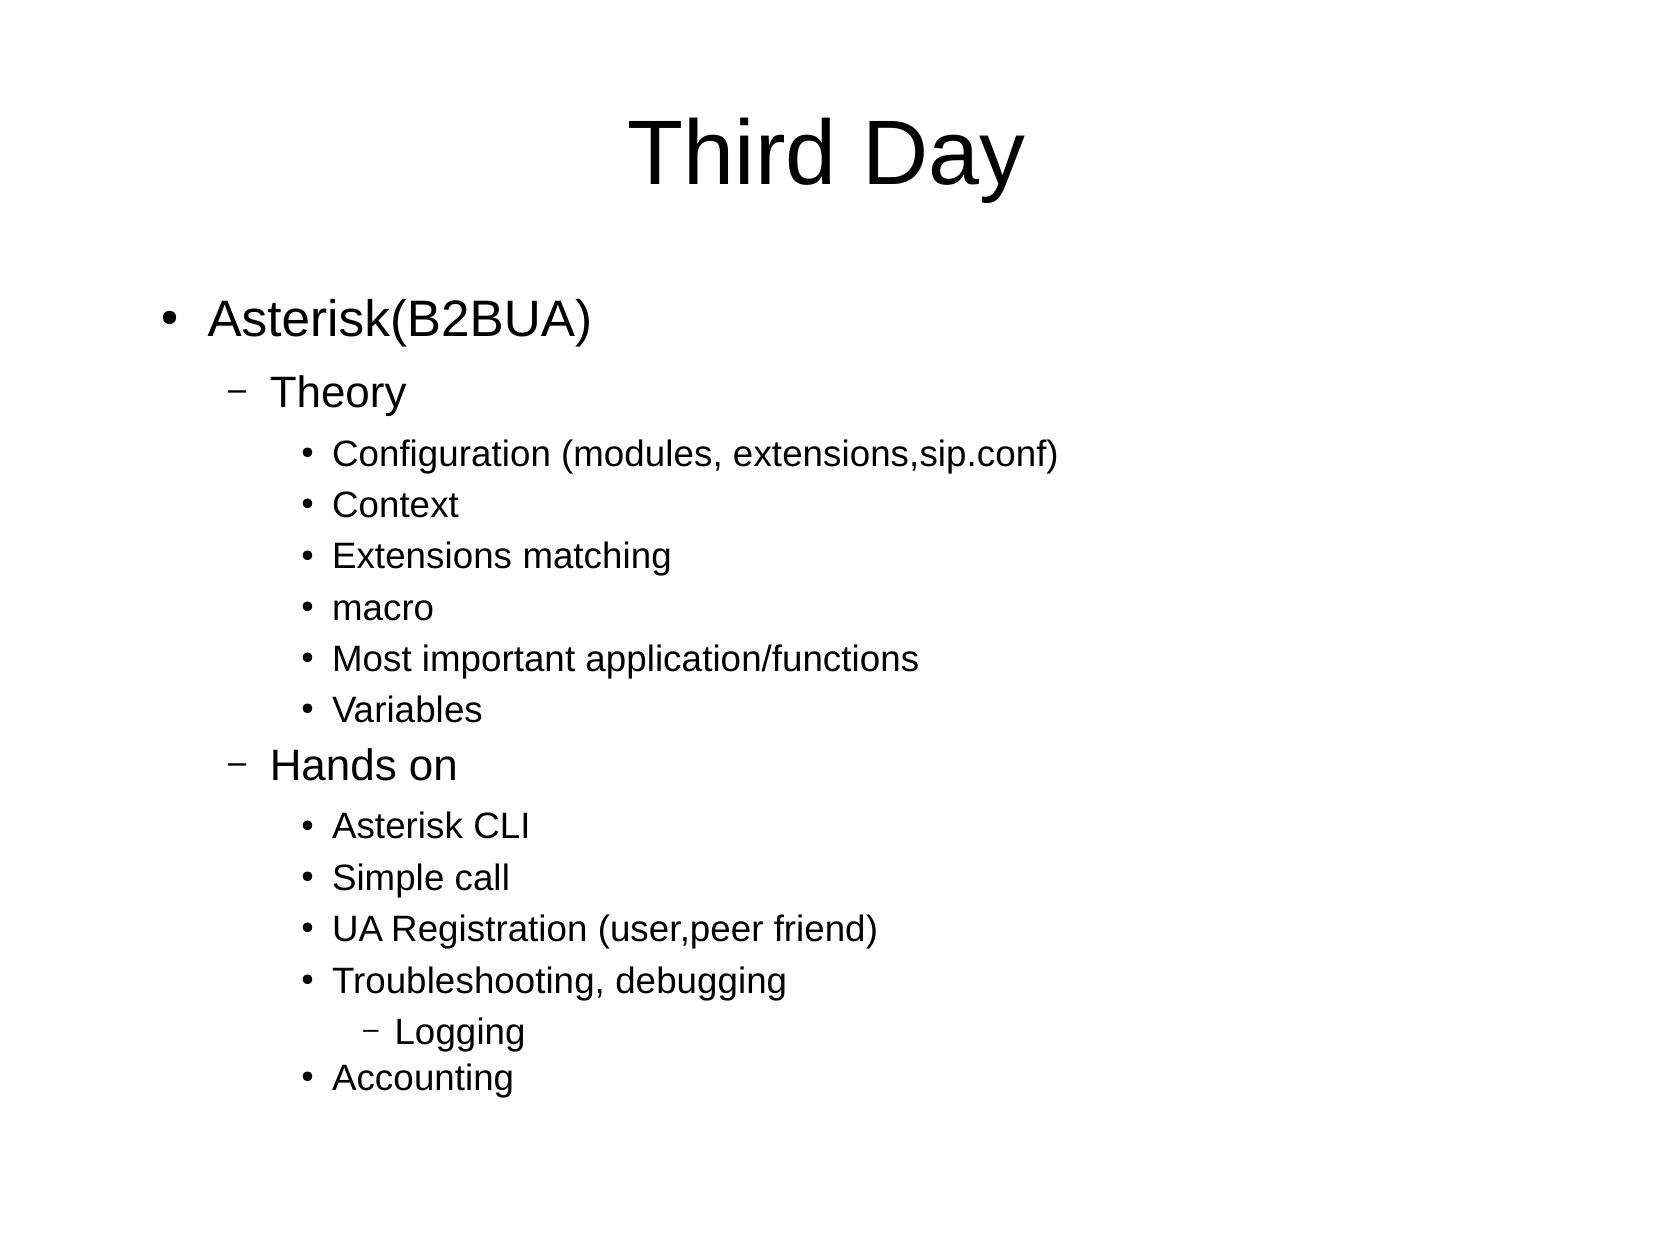

# Third Day
Asterisk(B2BUA)
Theory
Configuration (modules, extensions,sip.conf)
Context
Extensions matching
macro
Most important application/functions
Variables
Hands on
Asterisk CLI
Simple call
UA Registration (user,peer friend)
Troubleshooting, debugging
Logging
Accounting